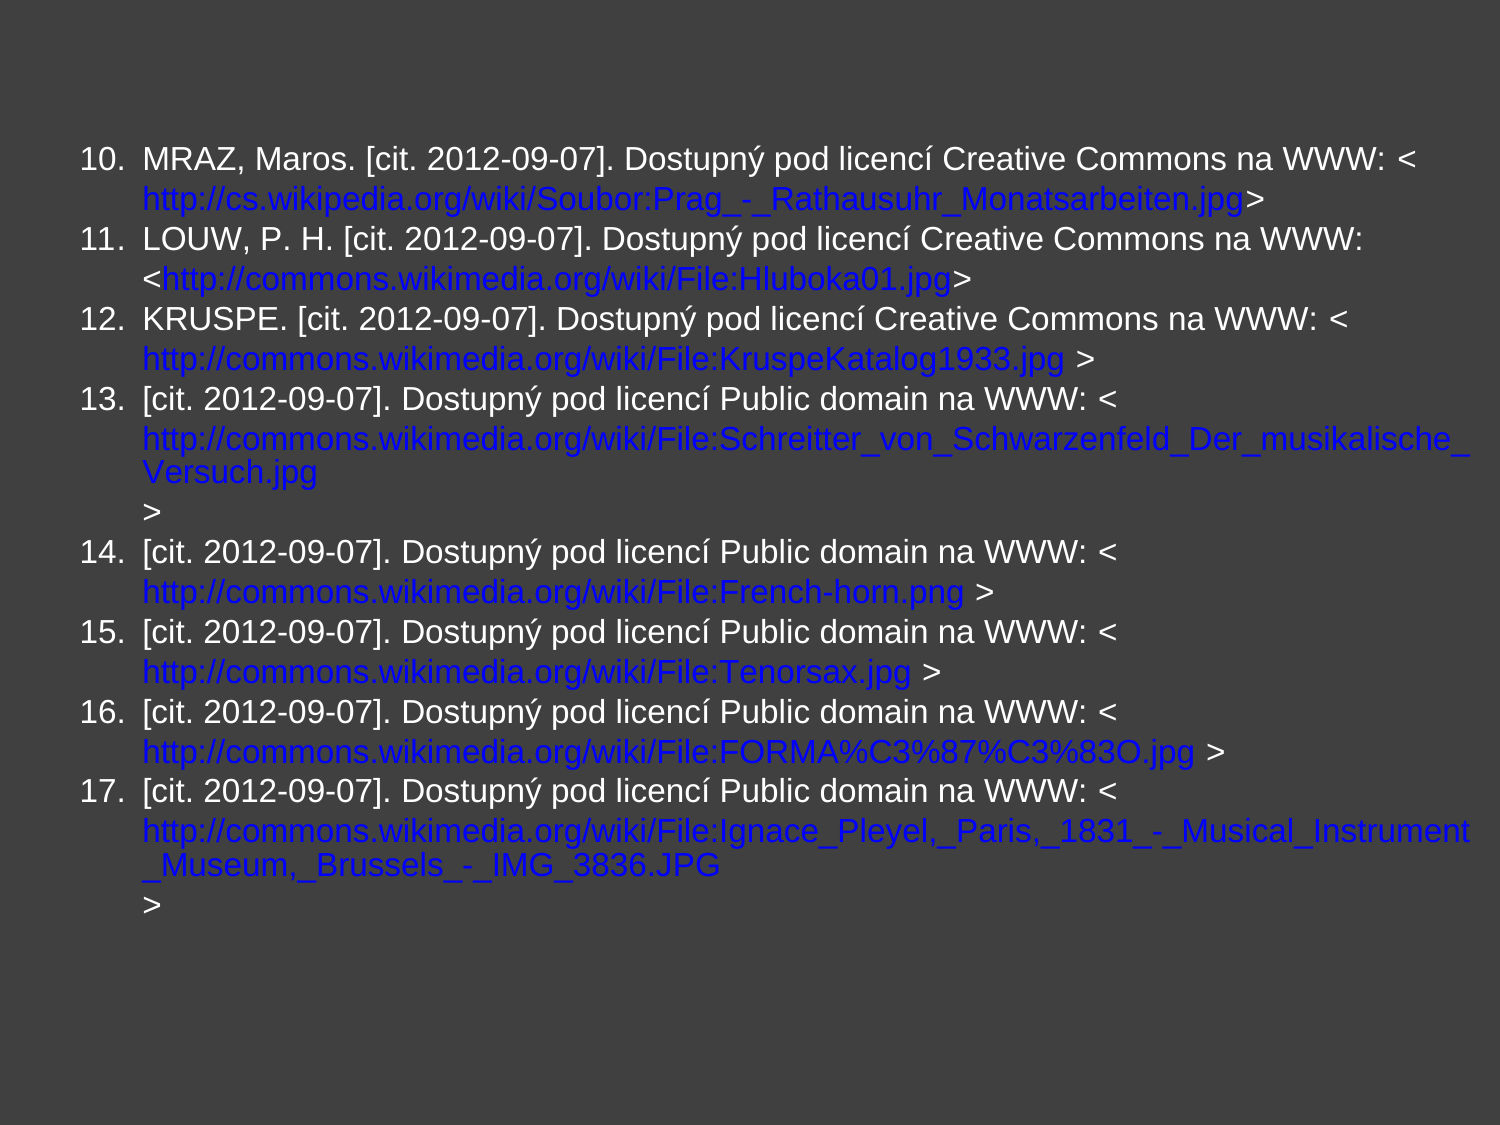

# MRAZ, Maros. [cit. 2012-09-07]. Dostupný pod licencí Creative Commons na WWW: <http://cs.wikipedia.org/wiki/Soubor:Prag_-_Rathausuhr_Monatsarbeiten.jpg>
LOUW, P. H. [cit. 2012-09-07]. Dostupný pod licencí Creative Commons na WWW:
<http://commons.wikimedia.org/wiki/File:Hluboka01.jpg>
KRUSPE. [cit. 2012-09-07]. Dostupný pod licencí Creative Commons na WWW: <http://commons.wikimedia.org/wiki/File:KruspeKatalog1933.jpg >
[cit. 2012-09-07]. Dostupný pod licencí Public domain na WWW: <http://commons.wikimedia.org/wiki/File:Schreitter_von_Schwarzenfeld_Der_musikalische_Versuch.jpg >
[cit. 2012-09-07]. Dostupný pod licencí Public domain na WWW: <http://commons.wikimedia.org/wiki/File:French-horn.png >
[cit. 2012-09-07]. Dostupný pod licencí Public domain na WWW: <http://commons.wikimedia.org/wiki/File:Tenorsax.jpg >
[cit. 2012-09-07]. Dostupný pod licencí Public domain na WWW: <http://commons.wikimedia.org/wiki/File:FORMA%C3%87%C3%83O.jpg >
[cit. 2012-09-07]. Dostupný pod licencí Public domain na WWW: <http://commons.wikimedia.org/wiki/File:Ignace_Pleyel,_Paris,_1831_-_Musical_Instrument_Museum,_Brussels_-_IMG_3836.JPG>